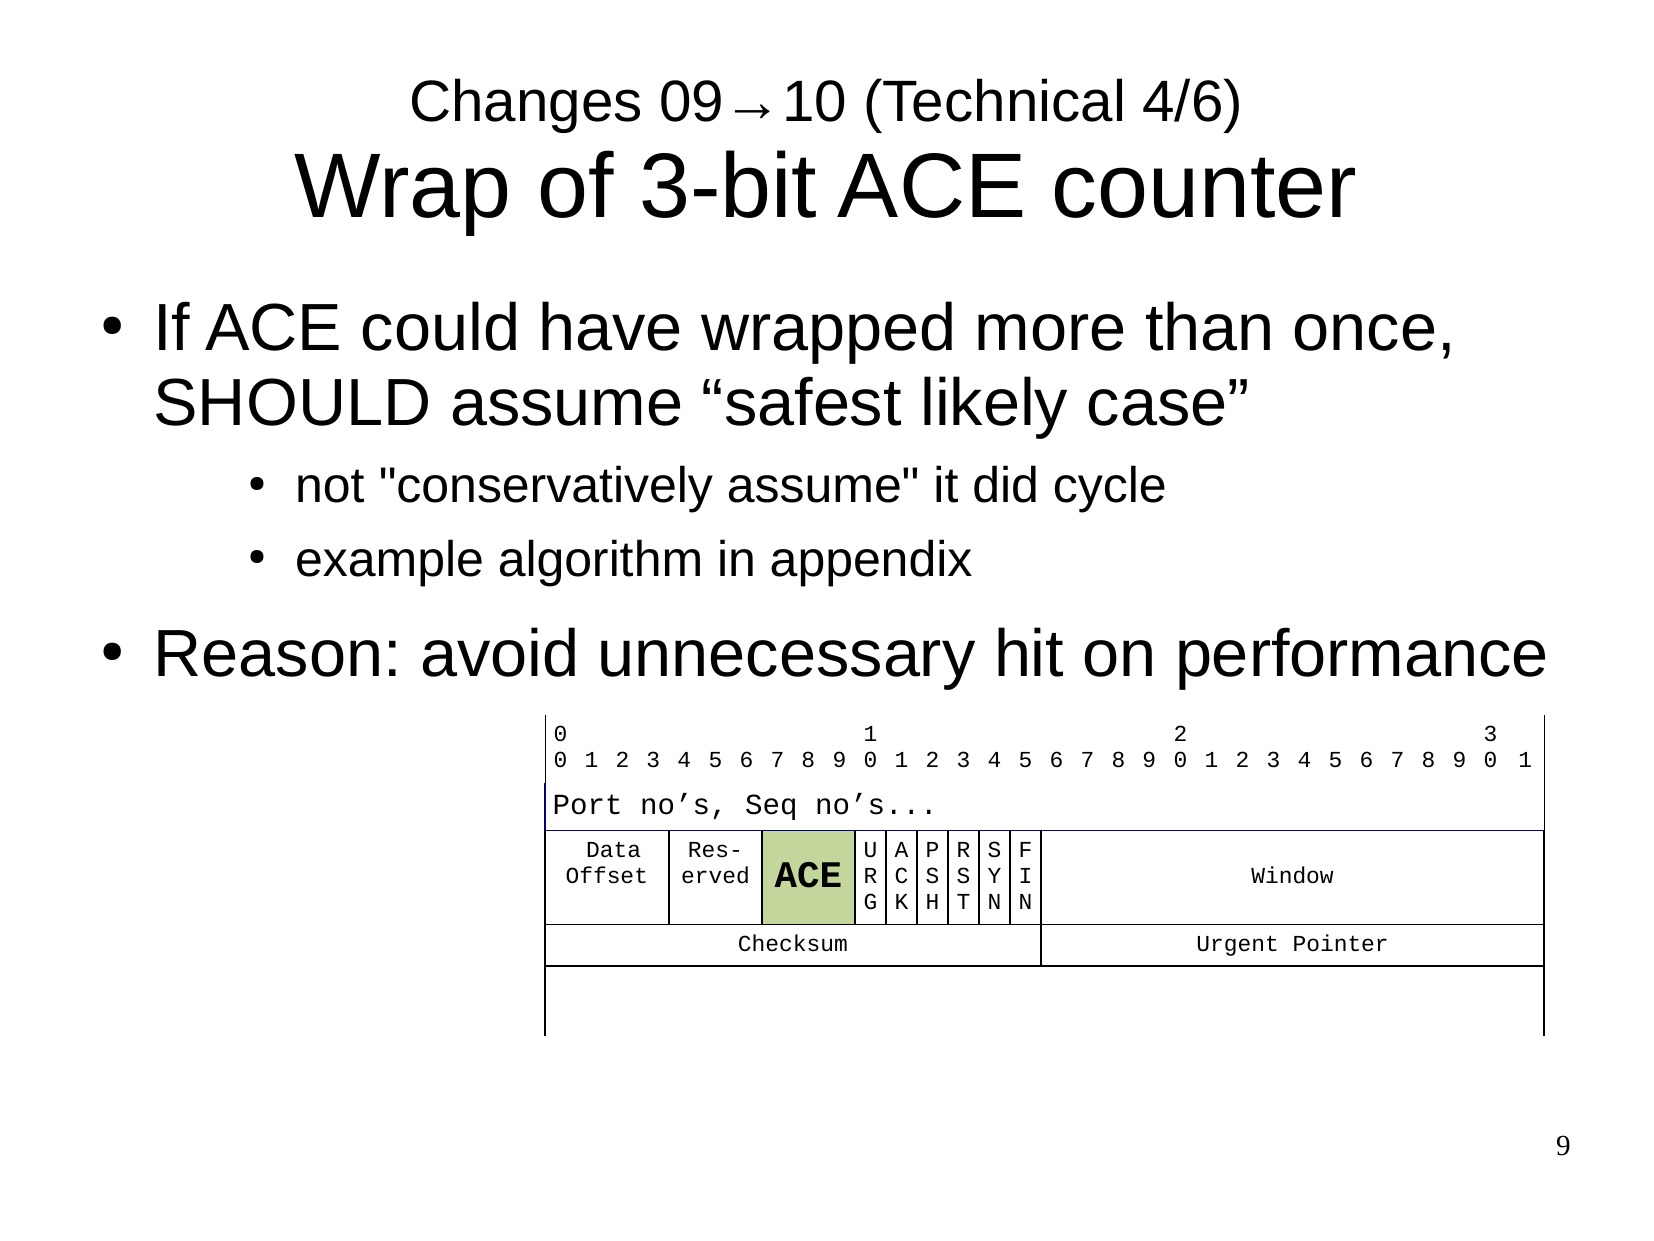

# Changes 09→10 (Technical 4/6) Wrap of 3-bit ACE counter
If ACE could have wrapped more than once, SHOULD assume “safest likely case”
not "conservatively assume" it did cycle
example algorithm in appendix
Reason: avoid unnecessary hit on performance
| 00 | 1 | 2 | 3 | 4 | 5 | 6 | 7 | 8 | 9 | 10 | 1 | 2 | 3 | 4 | 5 | 6 | 7 | 8 | 9 | 20 | 1 | 2 | 3 | 4 | 5 | 6 | 7 | 8 | 9 | 30 | 1 |
| --- | --- | --- | --- | --- | --- | --- | --- | --- | --- | --- | --- | --- | --- | --- | --- | --- | --- | --- | --- | --- | --- | --- | --- | --- | --- | --- | --- | --- | --- | --- | --- |
| Port no’s, Seq no’s... | | | | | | | | | | | | | | | | | | | | | | | | | | | | | | | |
| Data Offset | | | | Res-erved | | | ACE | | | URG | ACK | PSH | RST | SYN | FIN | Window | | | | | | | | | | | | | | | |
| Checksum | | | | | | | | | | | | | | | | Urgent Pointer | | | | | | | | | | | | | | | |
| | | | | | | | | | | | | | | | | | | | | | | | | | | | | | | | |
9